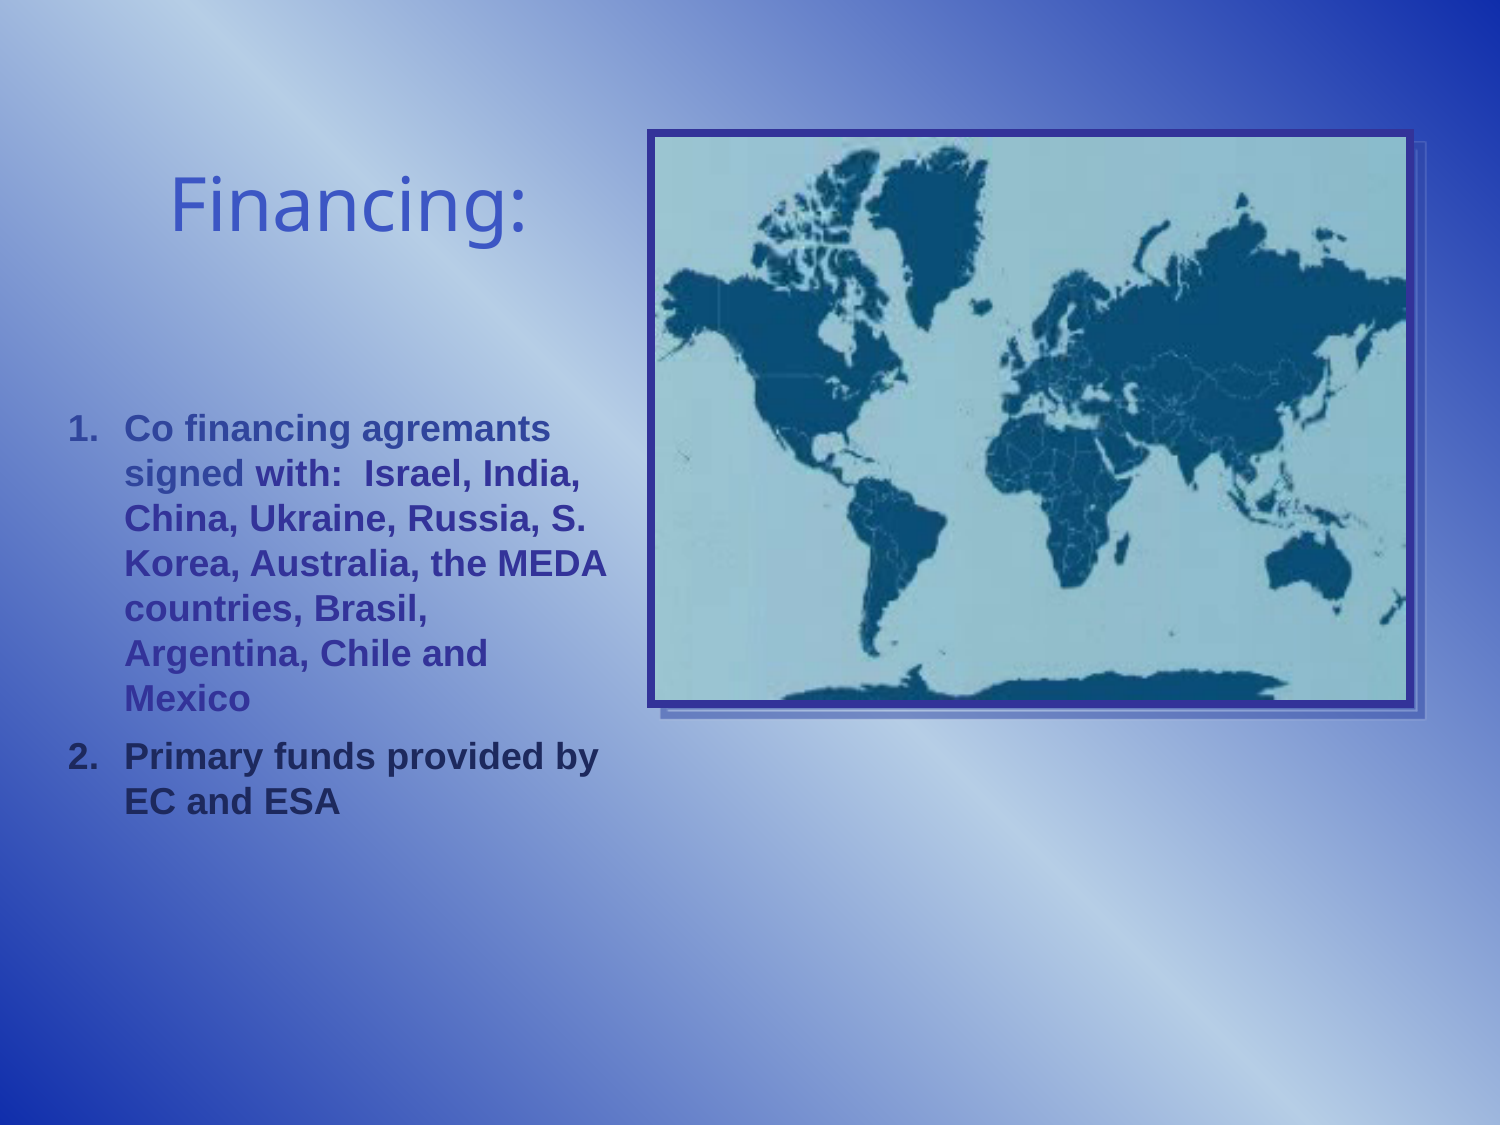

Financing:
Co financing agremants signed with: Israel, India, China, Ukraine, Russia, S. Korea, Australia, the MEDA countries, Brasil, Argentina, Chile and Mexico
Primary funds provided by EC and ESA